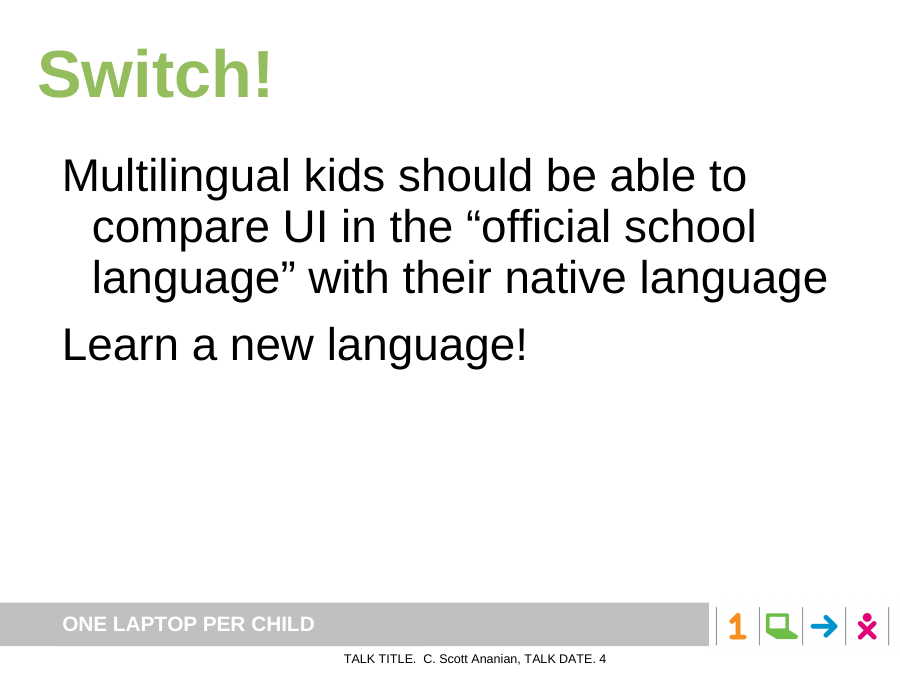

# Switch!
Multilingual kids should be able to compare UI in the “official school language” with their native language
Learn a new language!